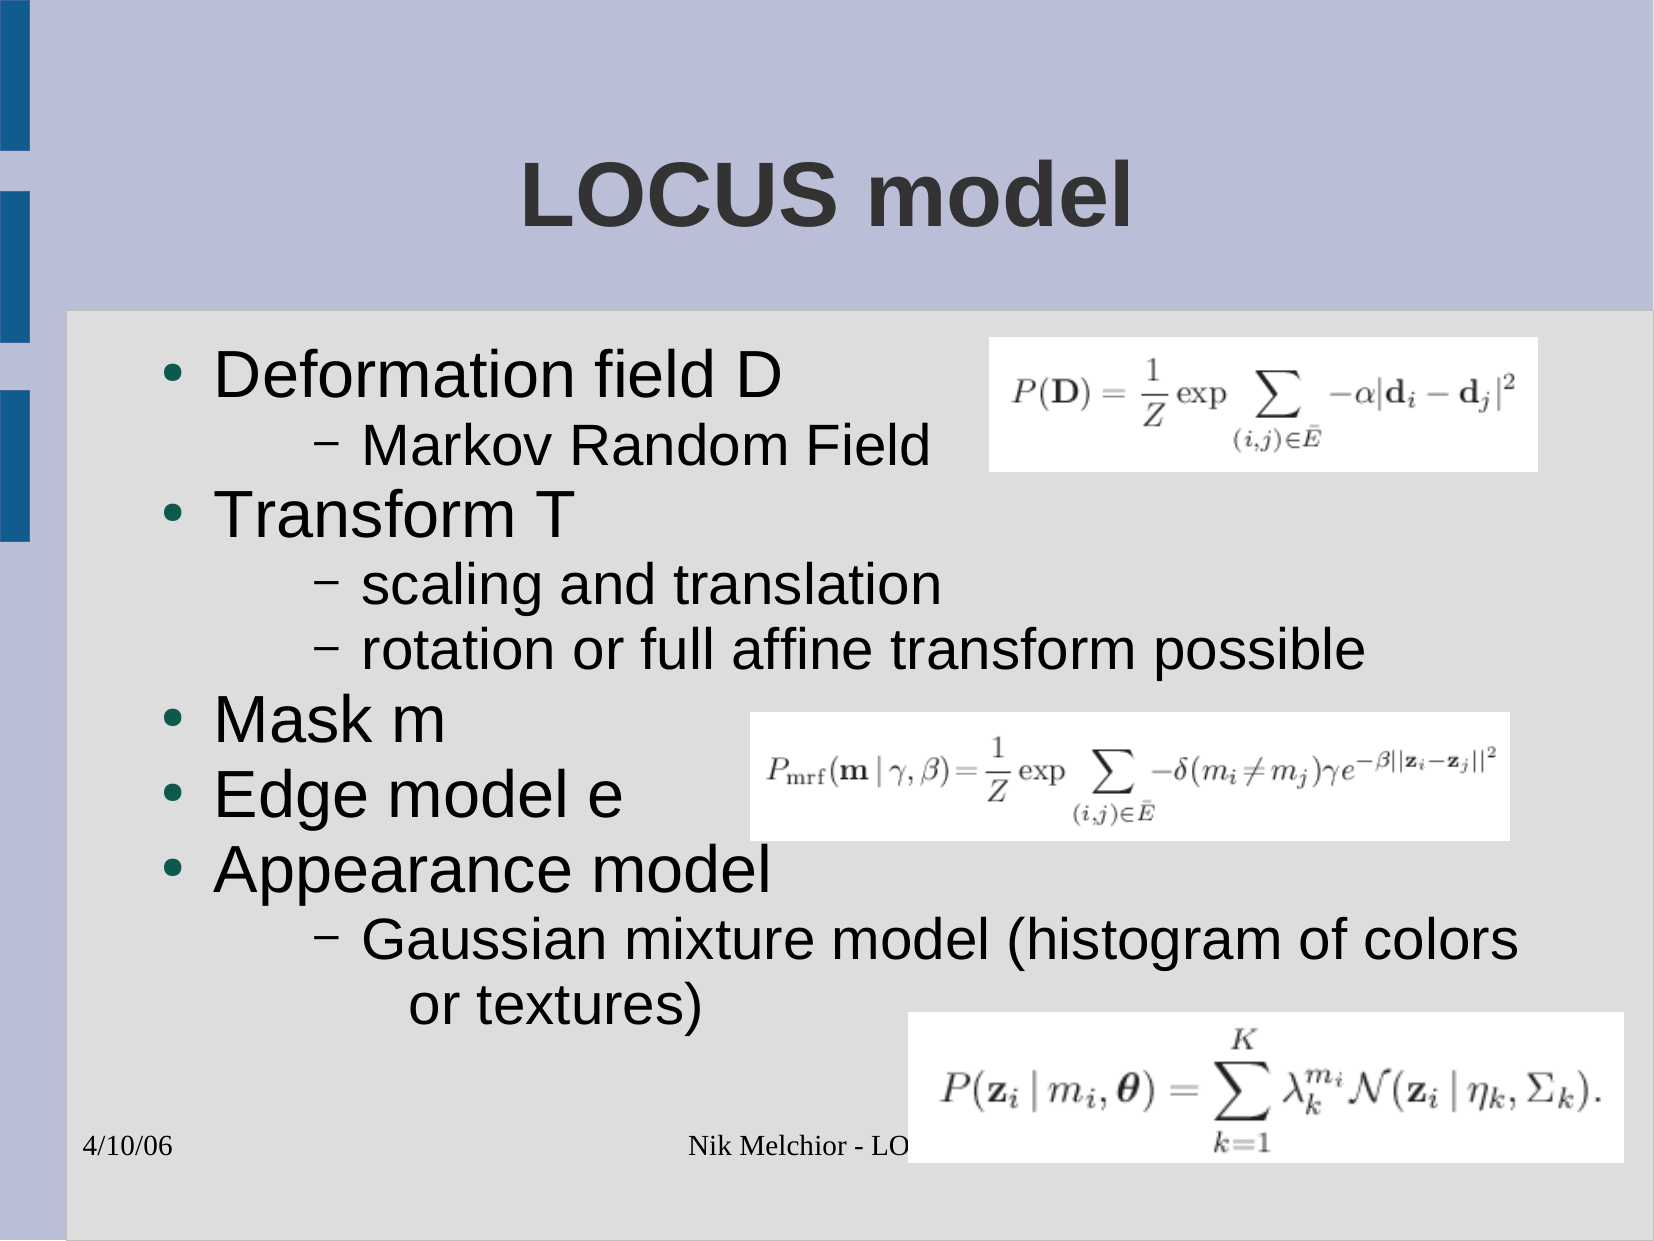

# LOCUS model
Deformation field D
Markov Random Field
Transform T
scaling and translation
rotation or full affine transform possible
Mask m
Edge model e
Appearance model
Gaussian mixture model (histogram of colors or textures)
4/10/06
Nik Melchior - LOCUS
17